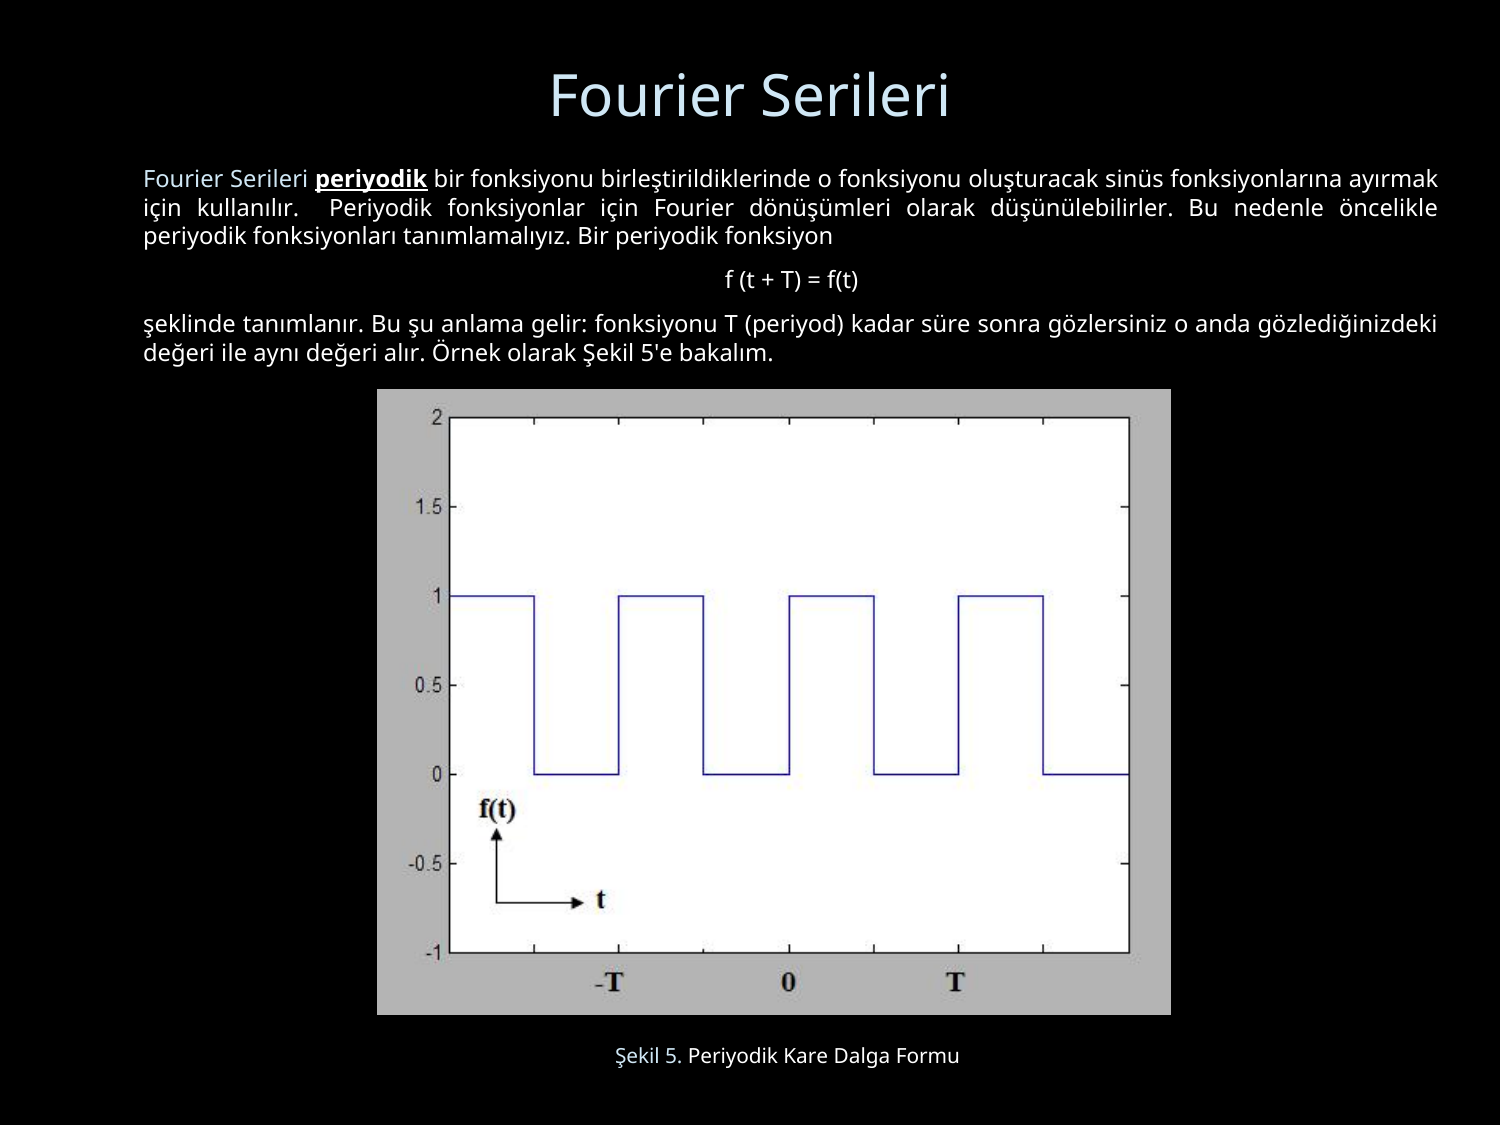

# Fourier Serileri
Fourier Serileri periyodik bir fonksiyonu birleştirildiklerinde o fonksiyonu oluşturacak sinüs fonksiyonlarına ayırmak için kullanılır. Periyodik fonksiyonlar için Fourier dönüşümleri olarak düşünülebilirler. Bu nedenle öncelikle periyodik fonksiyonları tanımlamalıyız. Bir periyodik fonksiyon
f (t + T) = f(t)
şeklinde tanımlanır. Bu şu anlama gelir: fonksiyonu T (periyod) kadar süre sonra gözlersiniz o anda gözlediğinizdeki değeri ile aynı değeri alır. Örnek olarak Şekil 5'e bakalım.
Şekil 5. Periyodik Kare Dalga Formu